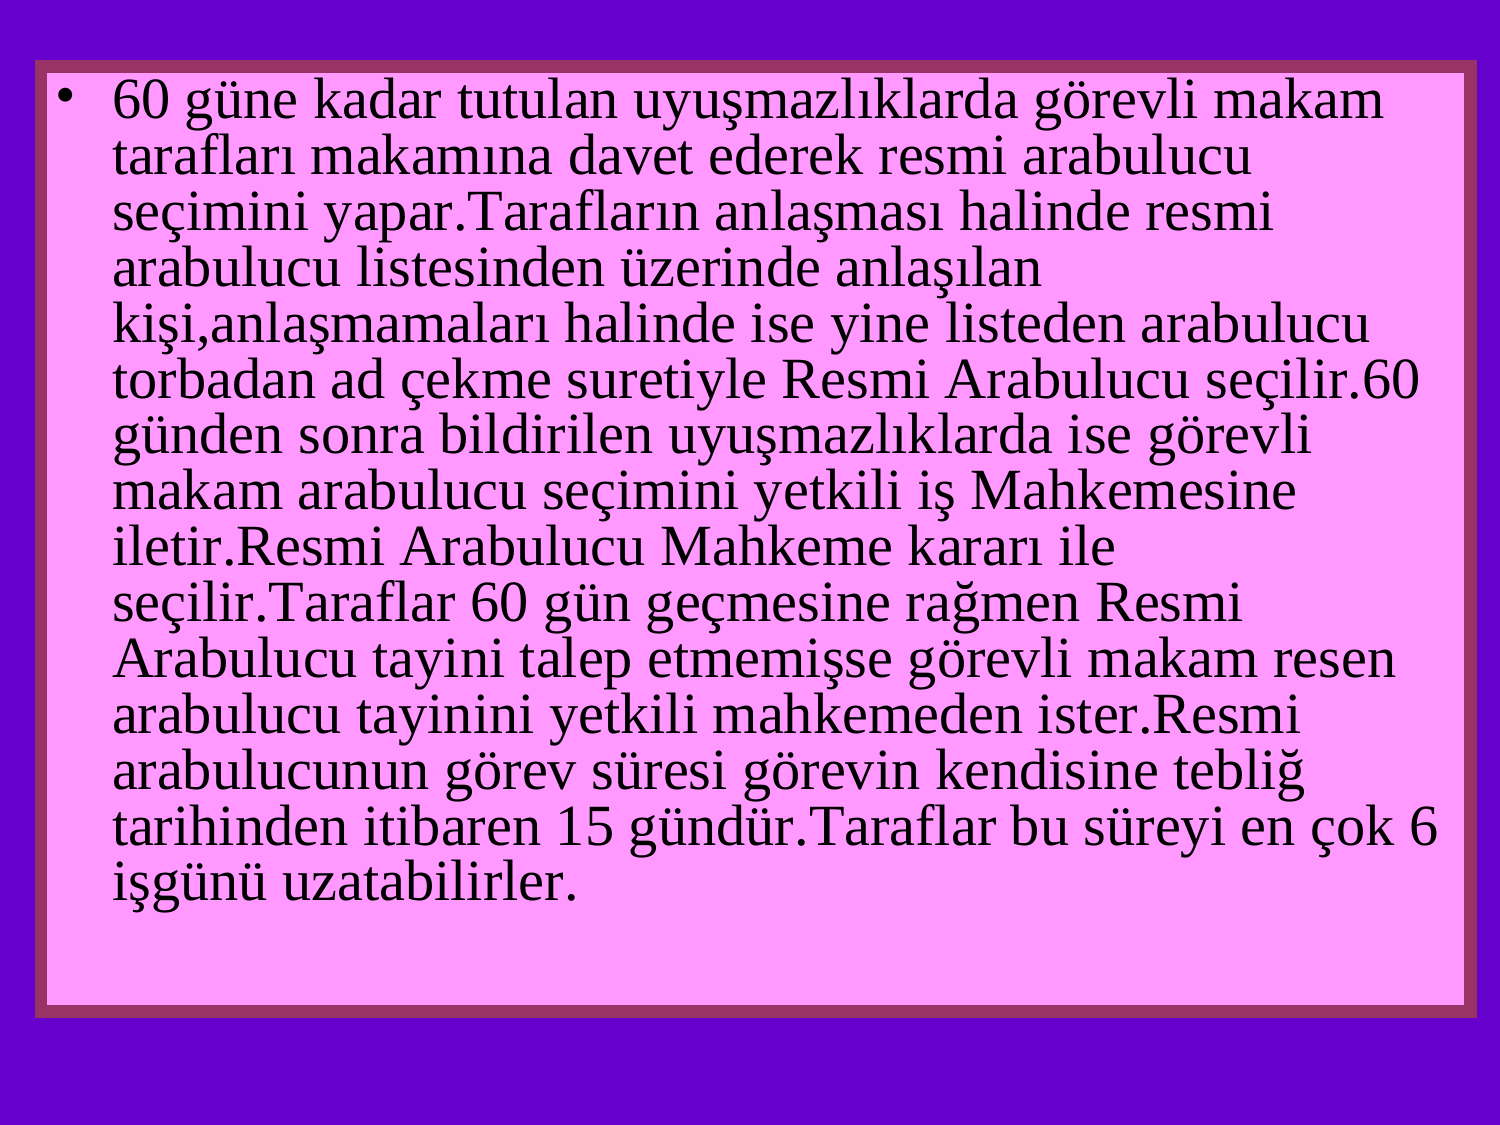

# 60 güne kadar tutulan uyuşmazlıklarda görevli makam tarafları makamına davet ederek resmi arabulucu seçimini yapar.Tarafların anlaşması halinde resmi arabulucu listesinden üzerinde anlaşılan kişi,anlaşmamaları halinde ise yine listeden arabulucu torbadan ad çekme suretiyle Resmi Arabulucu seçilir.60 günden sonra bildirilen uyuşmazlıklarda ise görevli makam arabulucu seçimini yetkili iş Mahkemesine iletir.Resmi Arabulucu Mahkeme kararı ile seçilir.Taraflar 60 gün geçmesine rağmen Resmi Arabulucu tayini talep etmemişse görevli makam resen arabulucu tayinini yetkili mahkemeden ister.Resmi arabulucunun görev süresi görevin kendisine tebliğ tarihinden itibaren 15 gündür.Taraflar bu süreyi en çok 6 işgünü uzatabilirler.